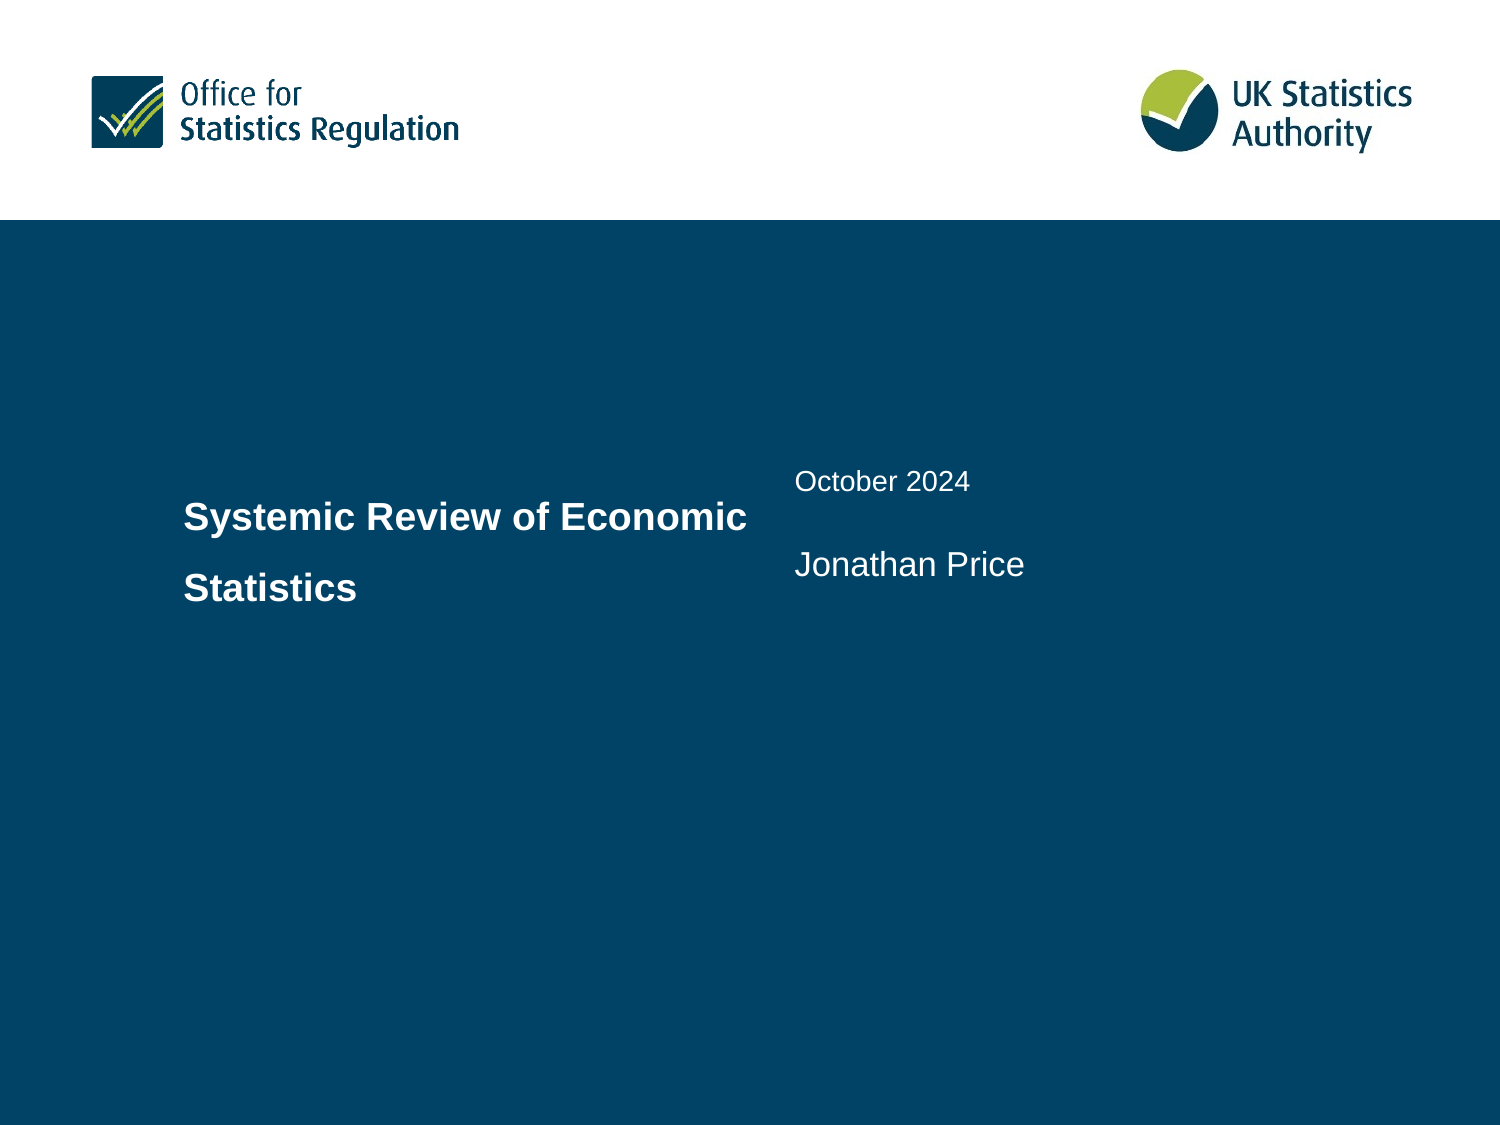

# Systemic Review of Economic Statistics
October 2024
Jonathan Price